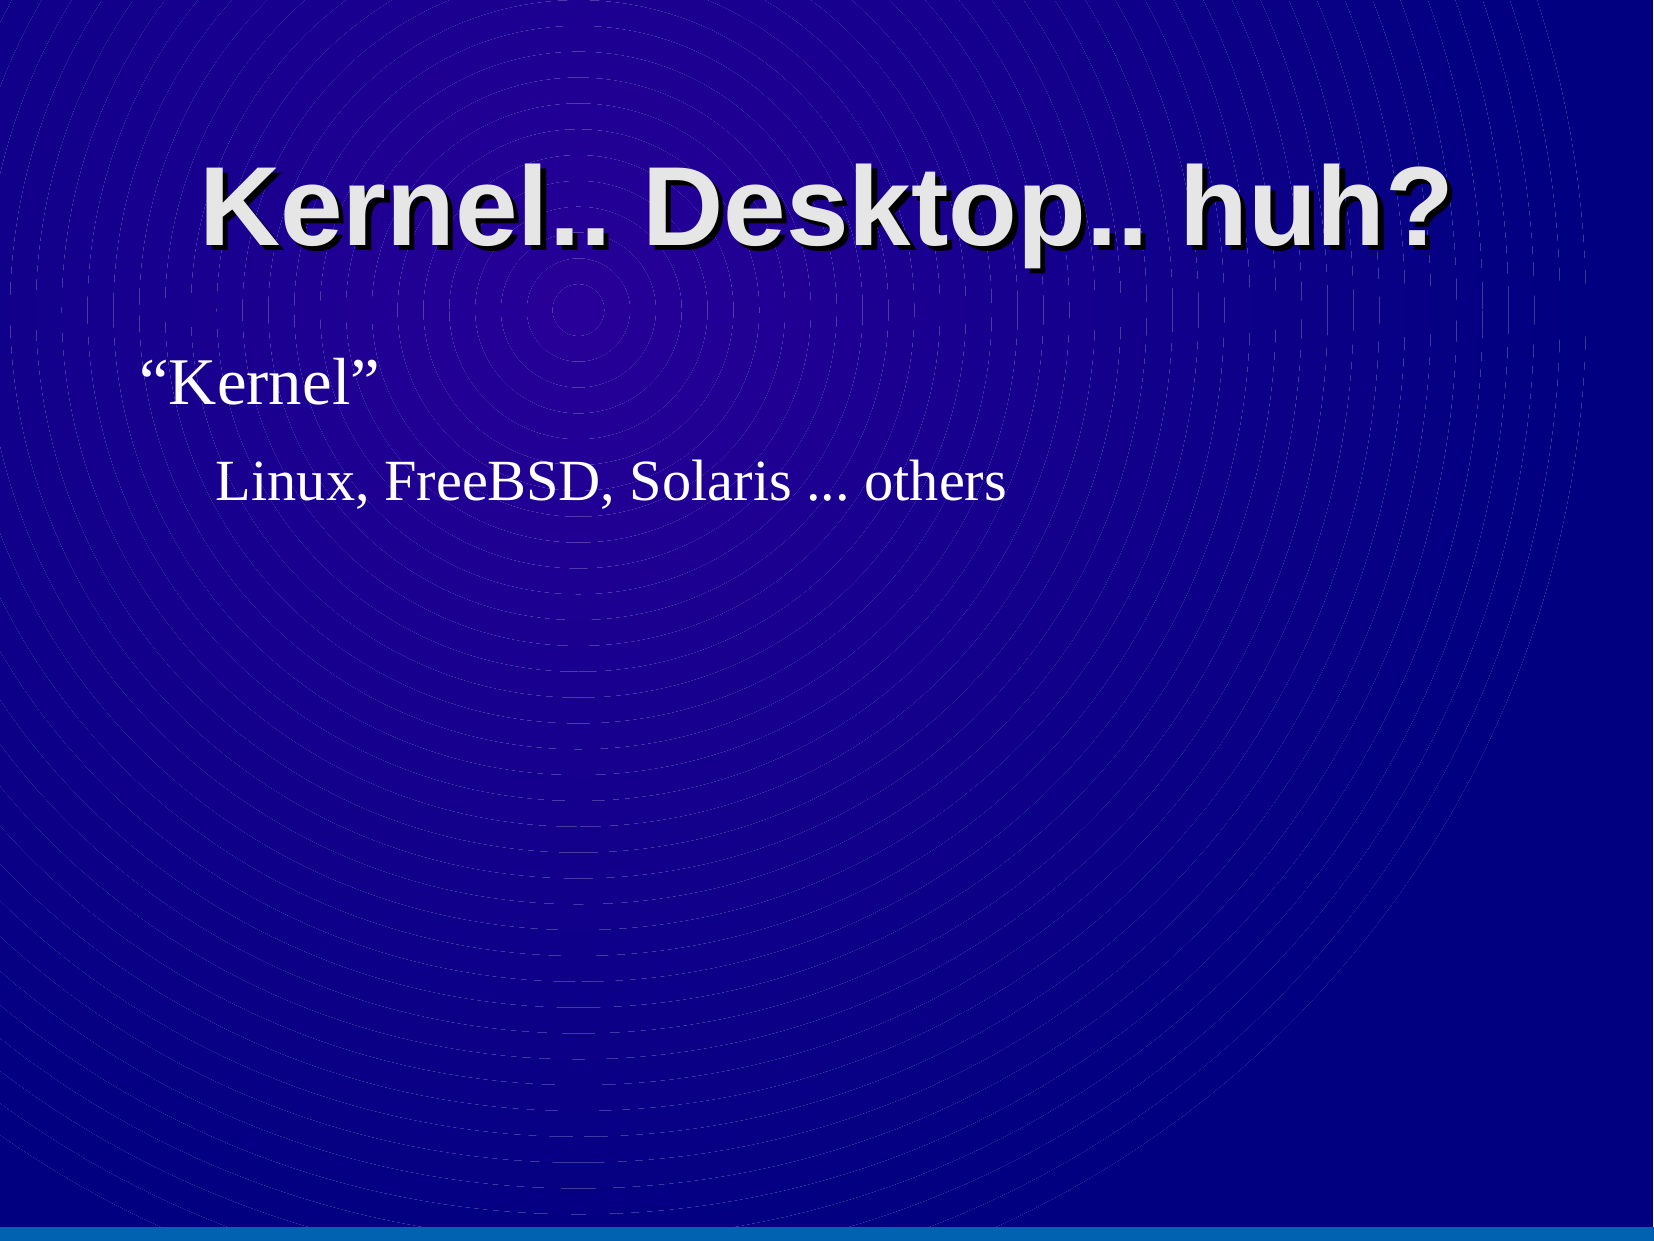

# Kernel.. Desktop.. huh?
“Kernel”
Linux, FreeBSD, Solaris ... others